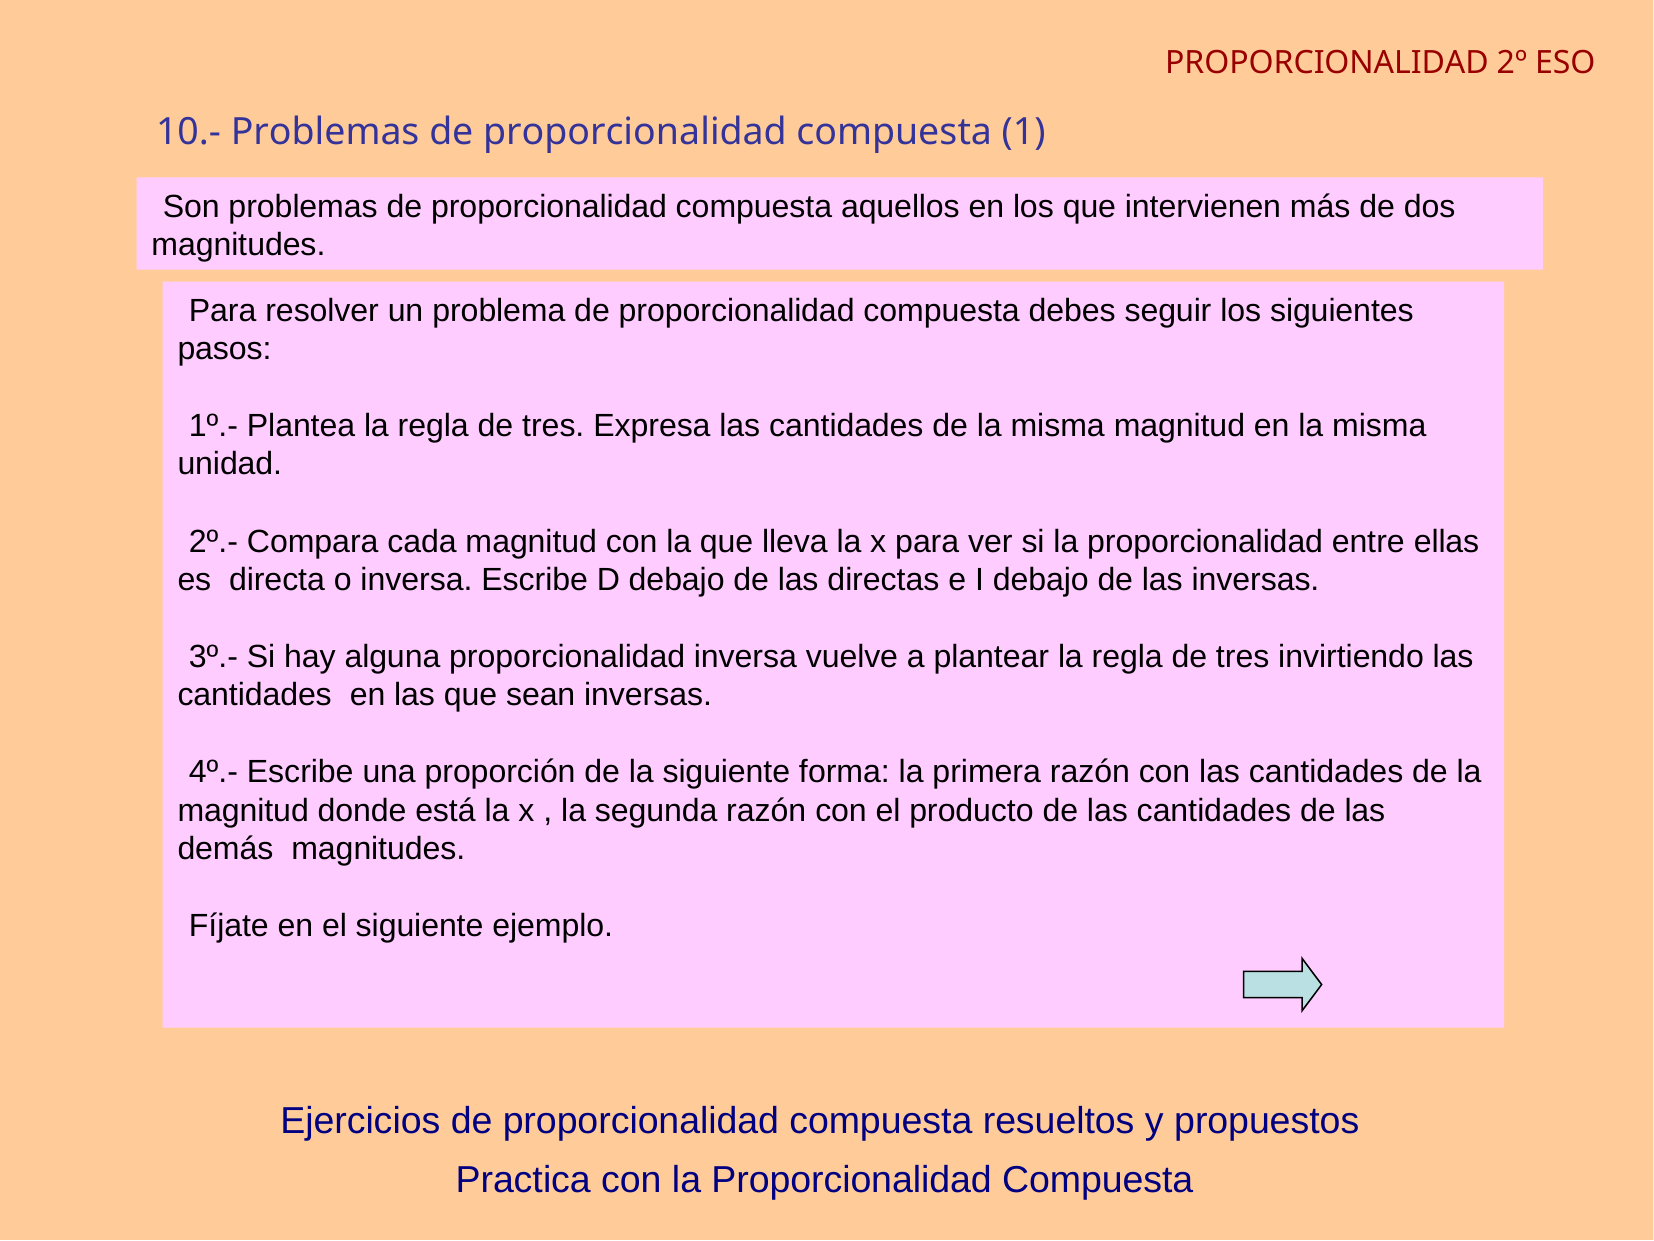

PROPORCIONALIDAD 2º ESO
10.- Problemas de proporcionalidad compuesta (1)
Son problemas de proporcionalidad compuesta aquellos en los que intervienen más de dos magnitudes.
Para resolver un problema de proporcionalidad compuesta debes seguir los siguientes pasos:
1º.- Plantea la regla de tres. Expresa las cantidades de la misma magnitud en la misma unidad.
2º.- Compara cada magnitud con la que lleva la x para ver si la proporcionalidad entre ellas es directa o inversa. Escribe D debajo de las directas e I debajo de las inversas.
3º.- Si hay alguna proporcionalidad inversa vuelve a plantear la regla de tres invirtiendo las cantidades en las que sean inversas.
4º.- Escribe una proporción de la siguiente forma: la primera razón con las cantidades de la magnitud donde está la x , la segunda razón con el producto de las cantidades de las demás magnitudes.
Fíjate en el siguiente ejemplo.
Ejercicios de proporcionalidad compuesta resueltos y propuestos
Practica con la Proporcionalidad Compuesta